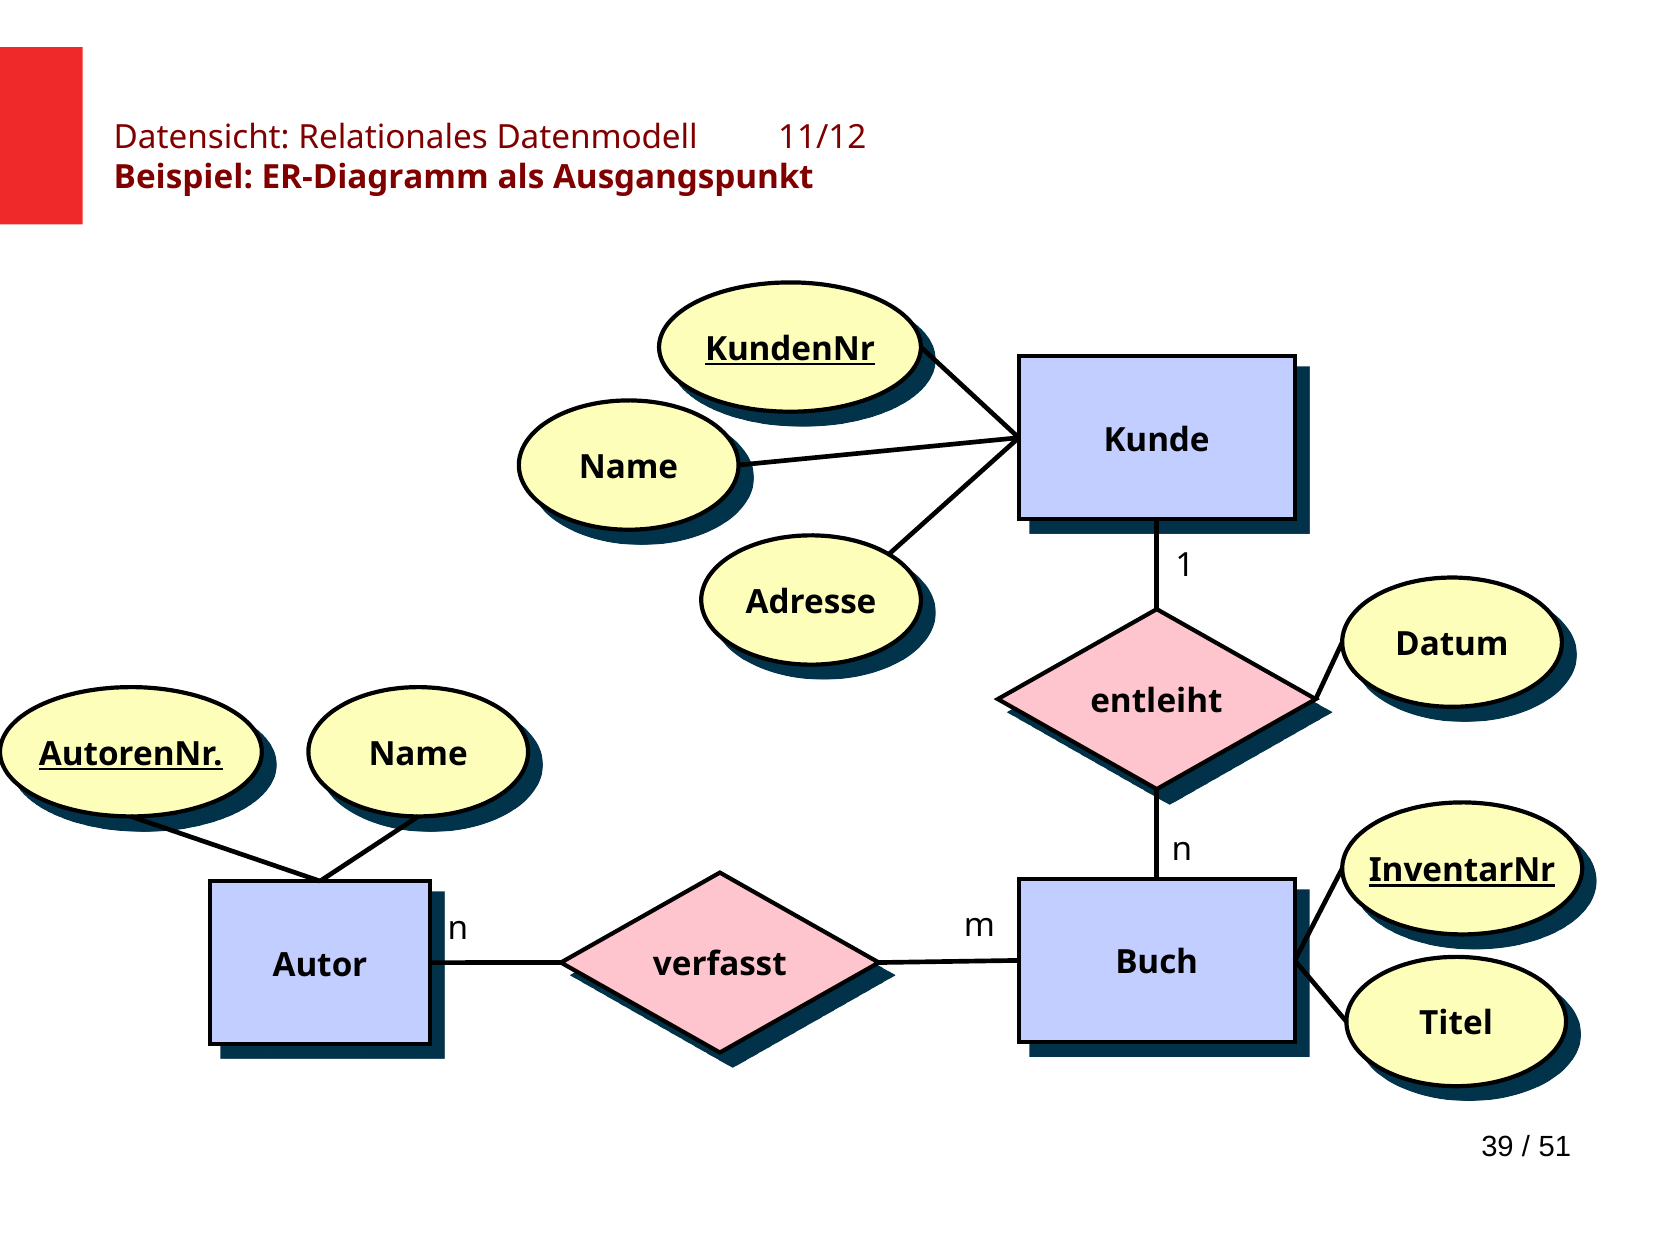

# Datensicht: Relationales Datenmodell 	11/12 Beispiel: ER-Diagramm als Ausgangspunkt
KundenNr
Kunde
Name
Adresse
Datum
entleiht
AutorenNr.
Name
InventarNr
verfasst
Buch
Autor
Titel
1
n
m
n
39
Folie